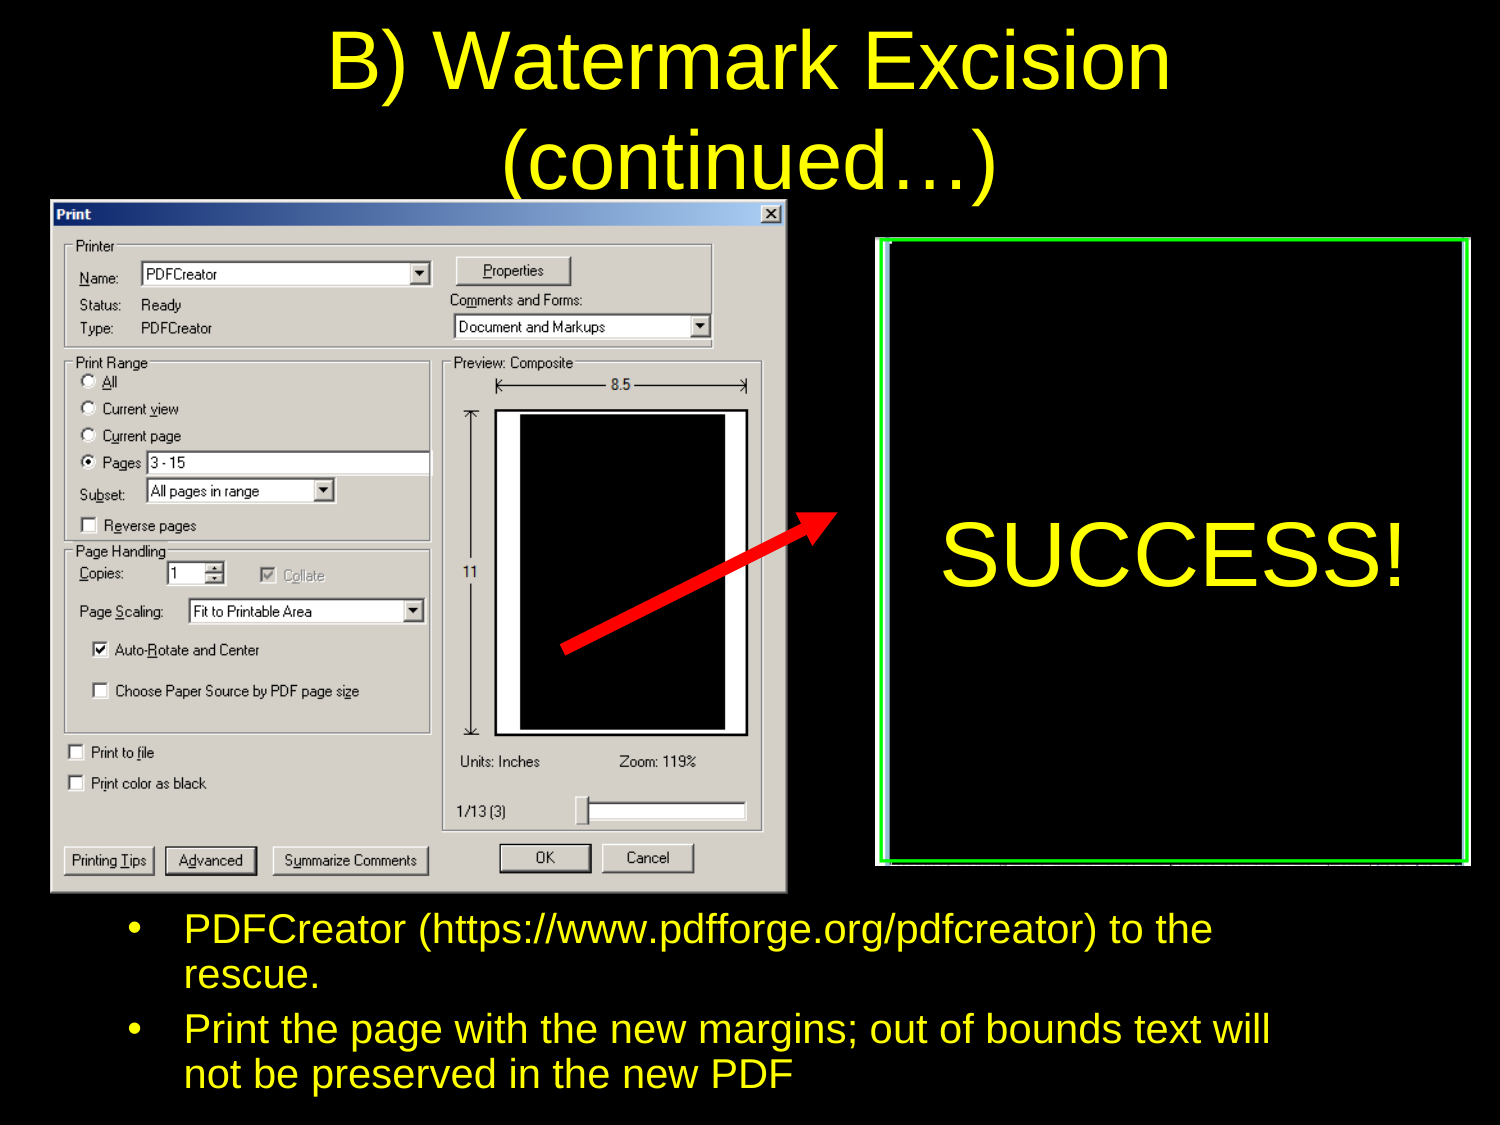

B) Watermark Excision (continued…)
SUCCESS!
# PDFCreator (https://www.pdfforge.org/pdfcreator) to the rescue.
Print the page with the new margins; out of bounds text will not be preserved in the new PDF